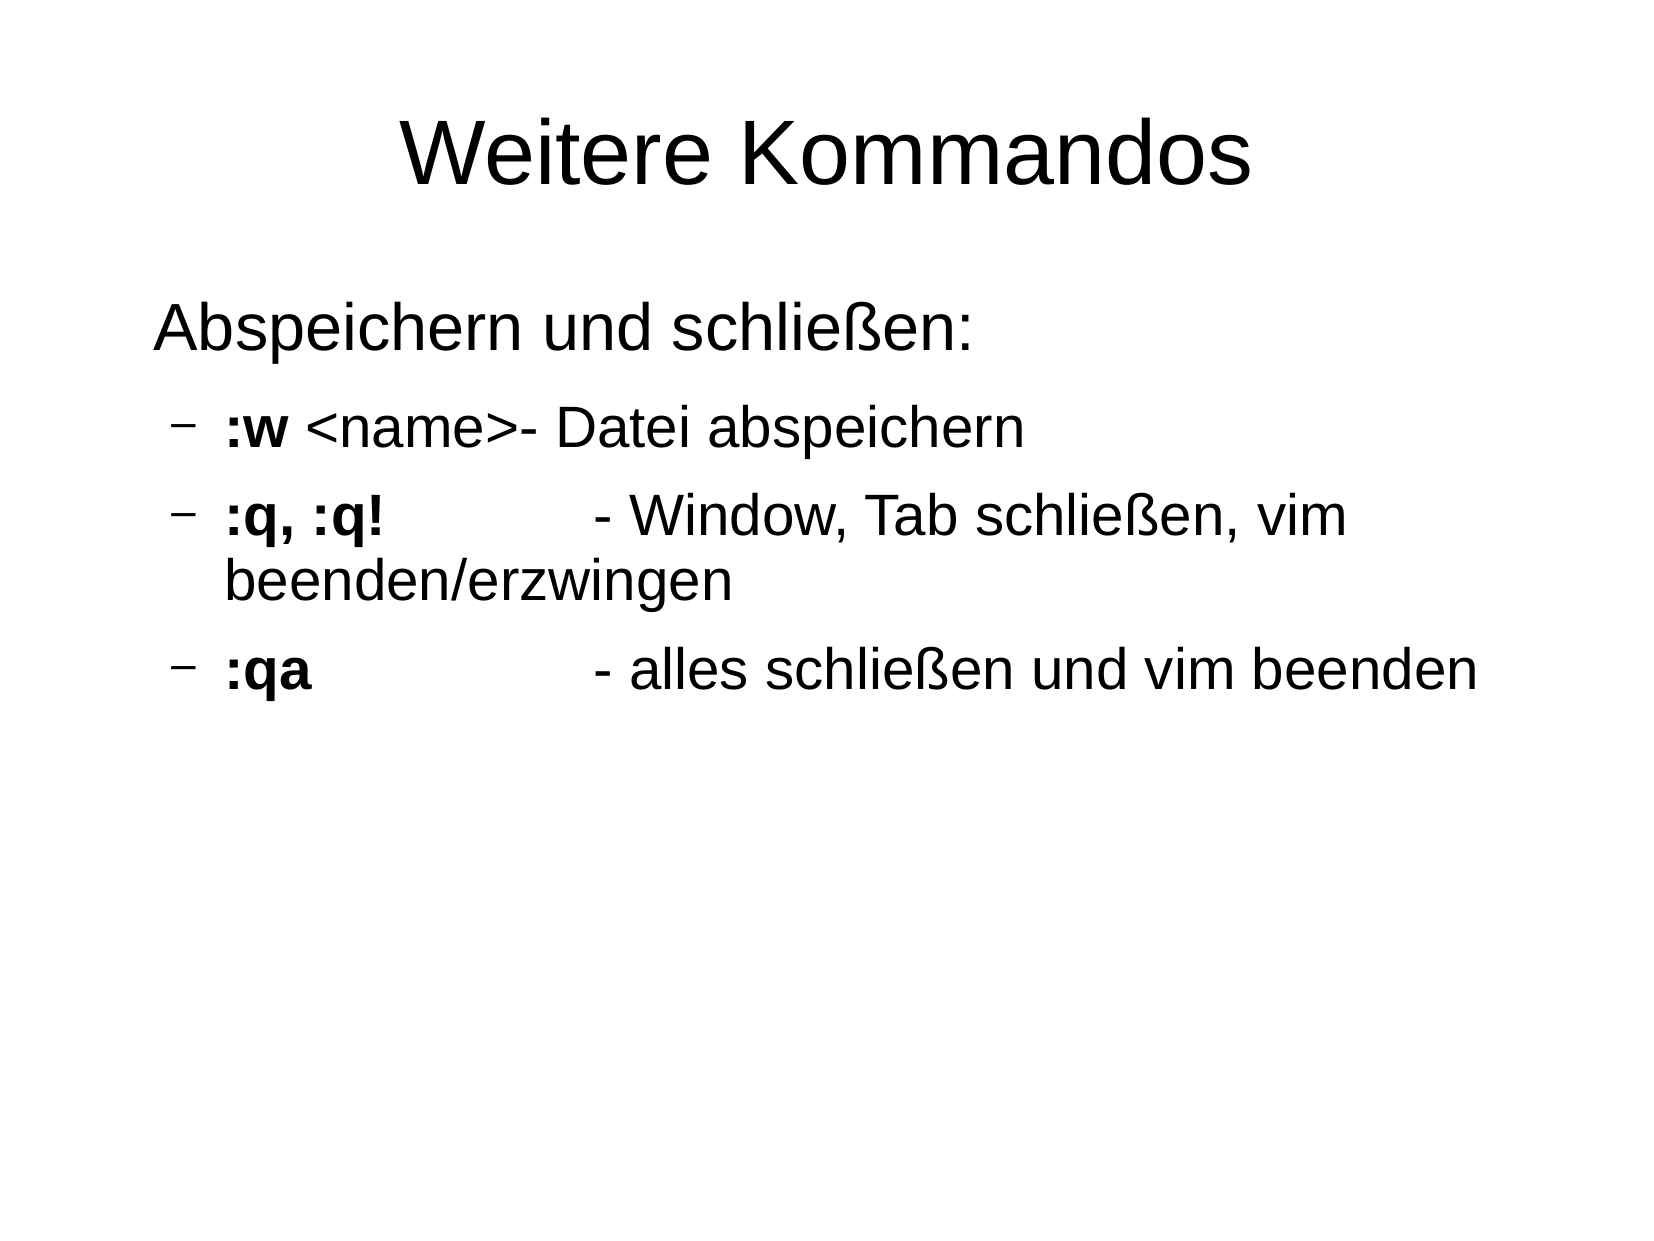

# Weitere Kommandos
Abspeichern und schließen:
:w <name>	- Datei abspeichern
:q, :q! 		- Window, Tab schließen, vim beenden/erzwingen
:qa 	- alles schließen und vim beenden